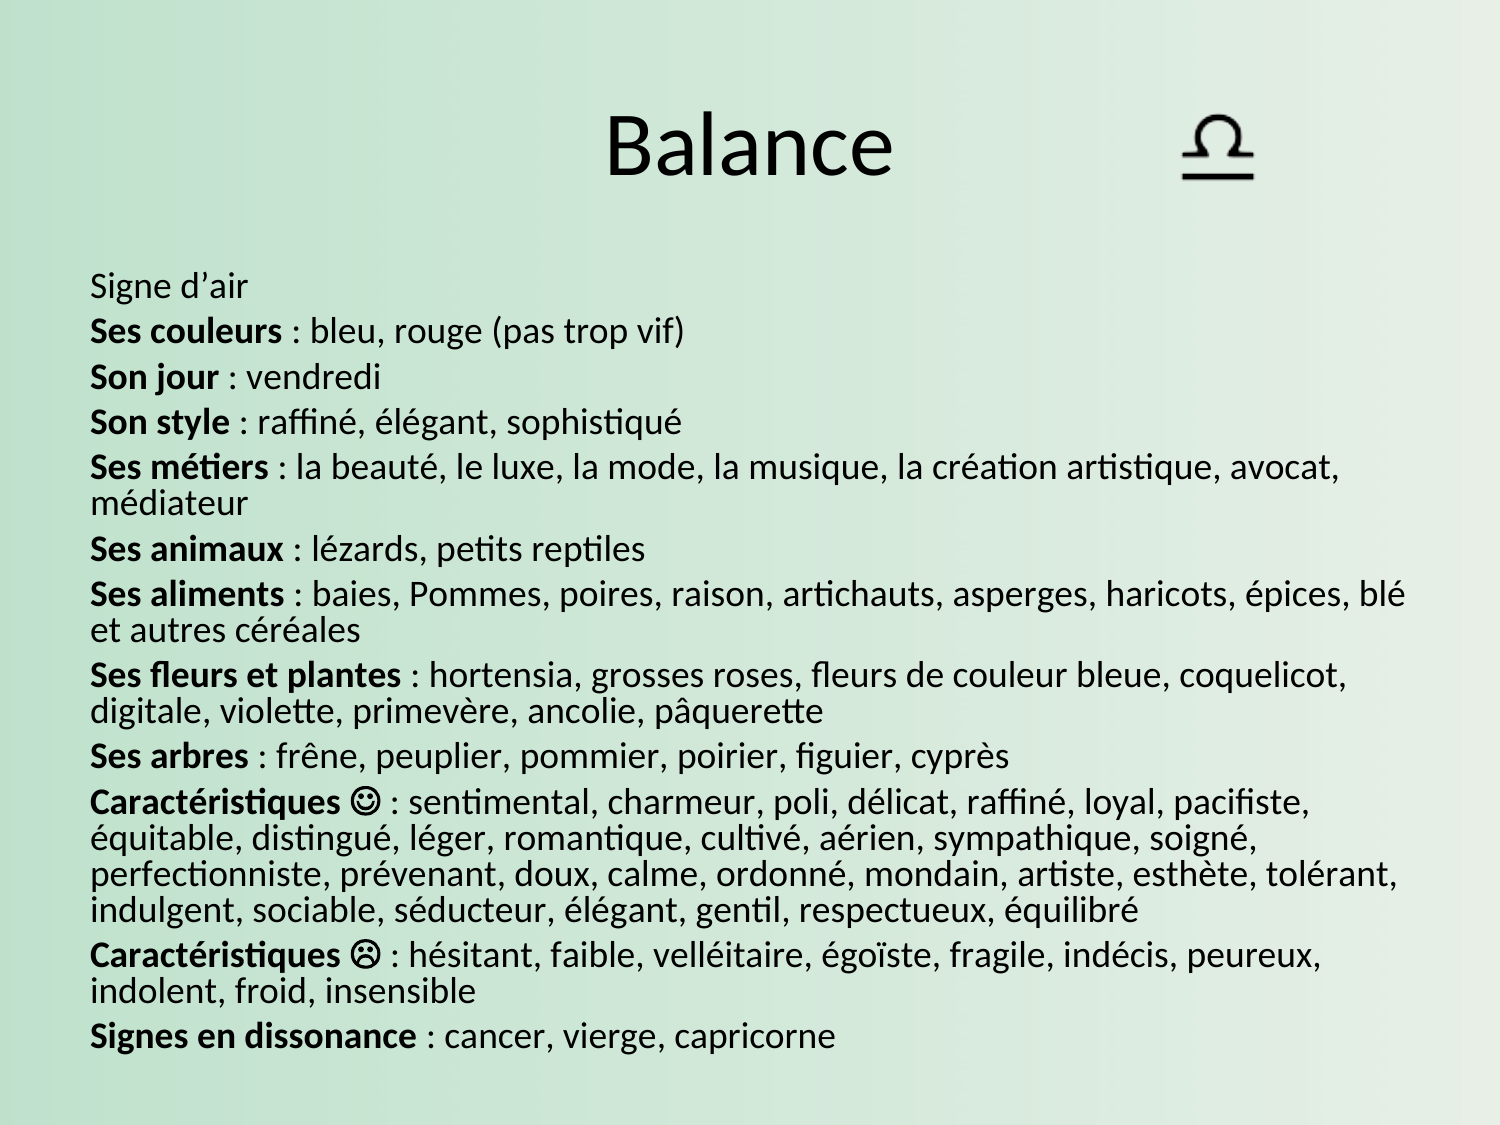

# Balance
Signe d’air
Ses couleurs : bleu, rouge (pas trop vif)
Son jour : vendredi
Son style : raffiné, élégant, sophistiqué
Ses métiers : la beauté, le luxe, la mode, la musique, la création artistique, avocat, médiateur
Ses animaux : lézards, petits reptiles
Ses aliments : baies, Pommes, poires, raison, artichauts, asperges, haricots, épices, blé et autres céréales
Ses fleurs et plantes : hortensia, grosses roses, fleurs de couleur bleue, coquelicot, digitale, violette, primevère, ancolie, pâquerette
Ses arbres : frêne, peuplier, pommier, poirier, figuier, cyprès
Caractéristiques  : sentimental, charmeur, poli, délicat, raffiné, loyal, pacifiste, équitable, distingué, léger, romantique, cultivé, aérien, sympathique, soigné, perfectionniste, prévenant, doux, calme, ordonné, mondain, artiste, esthète, tolérant, indulgent, sociable, séducteur, élégant, gentil, respectueux, équilibré
Caractéristiques  : hésitant, faible, velléitaire, égoïste, fragile, indécis, peureux, indolent, froid, insensible
Signes en dissonance : cancer, vierge, capricorne